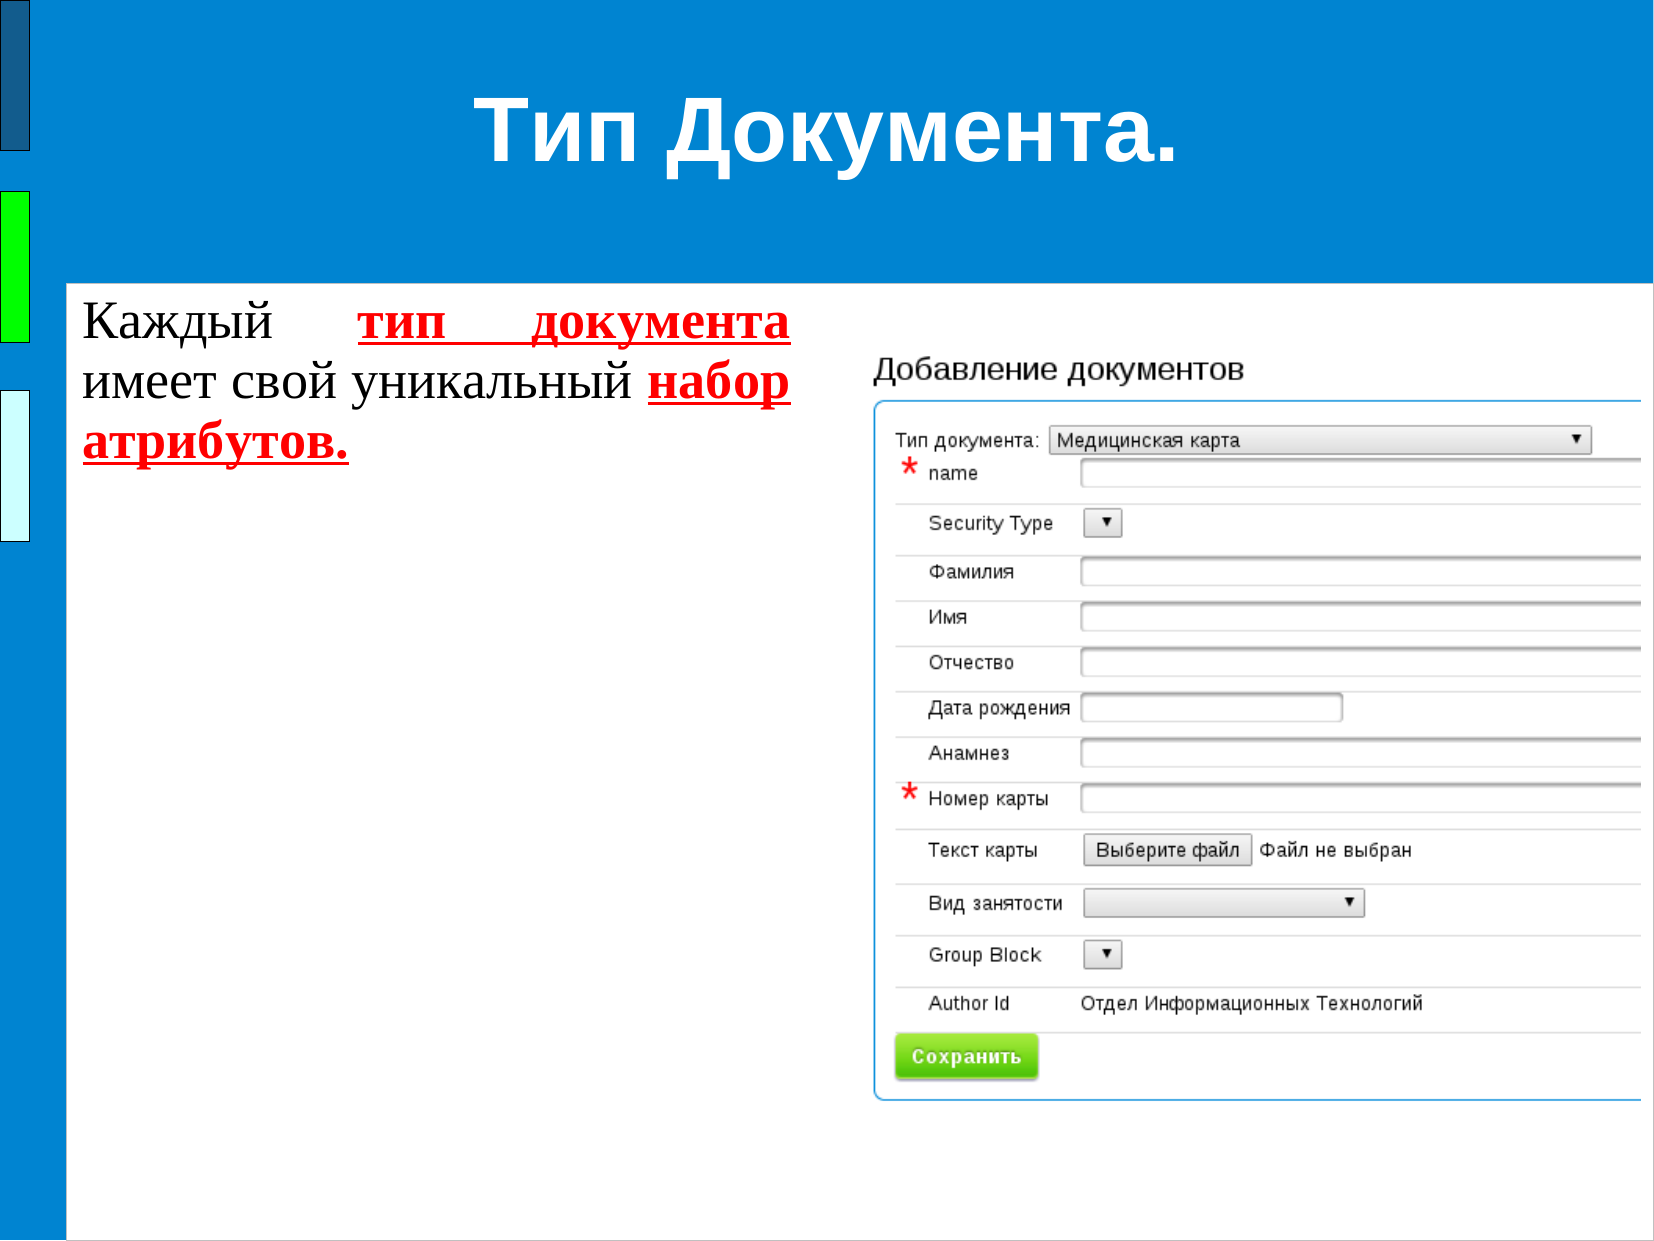

# Тип Документа.
Каждый тип документа имеет свой уникальный набор атрибутов.
ООО "Альфа-Интегрум", 2013г.